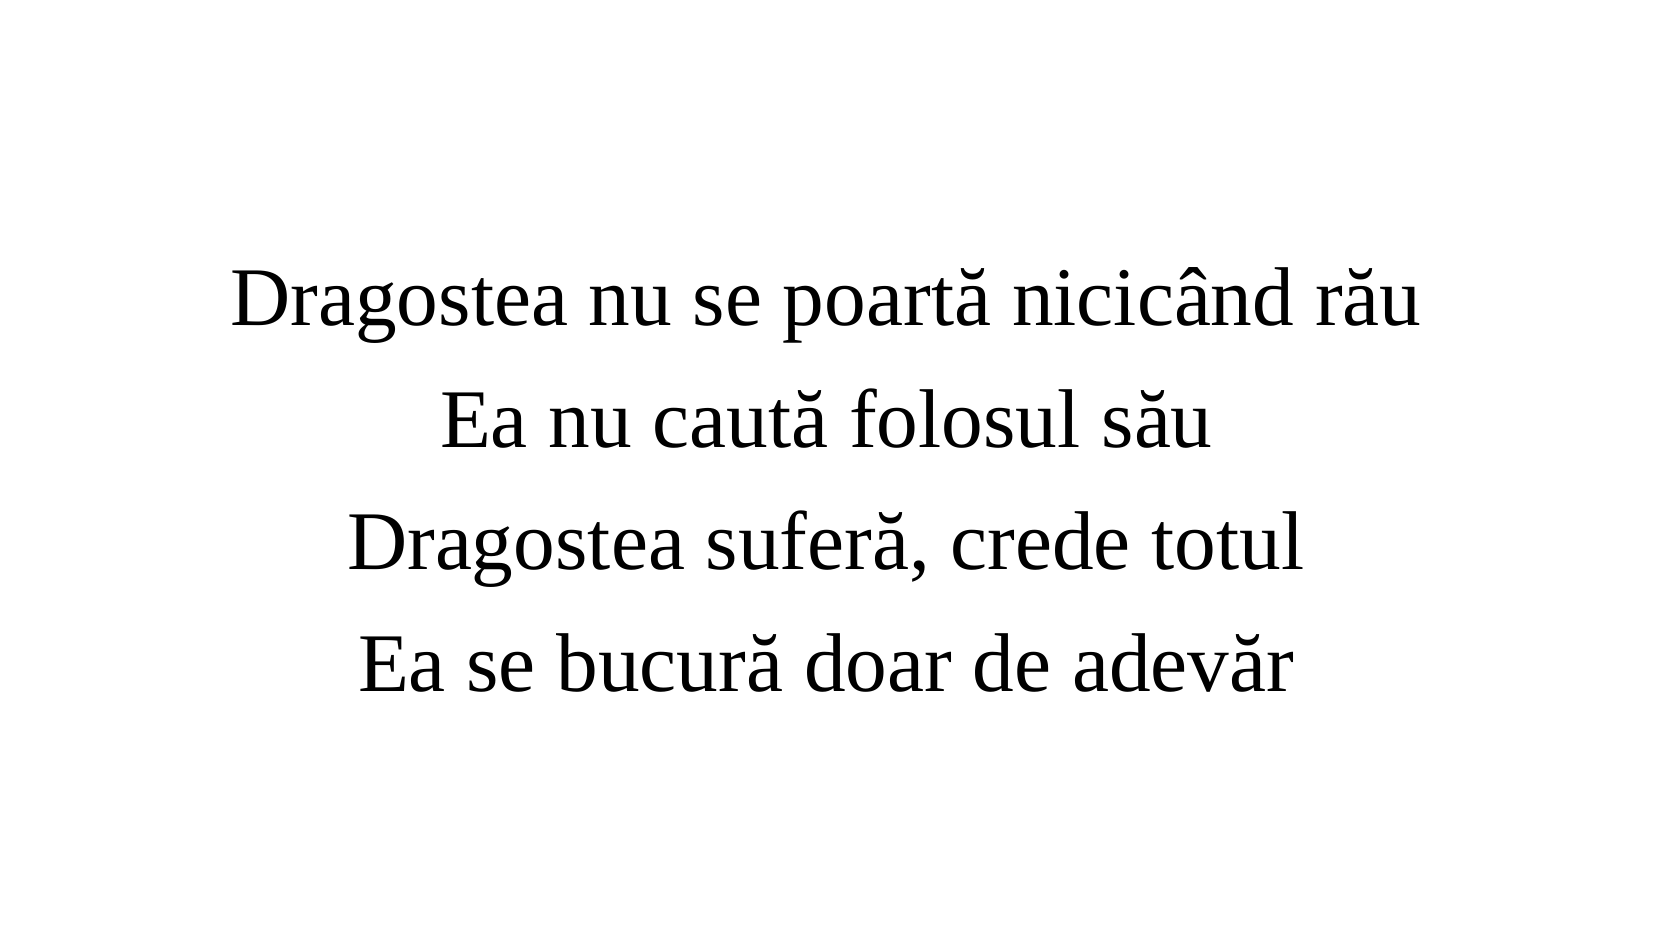

# Dragostea nu se poartă nicicând rău
Ea nu caută folosul său
Dragostea suferă, crede totul
Ea se bucură doar de adevăr